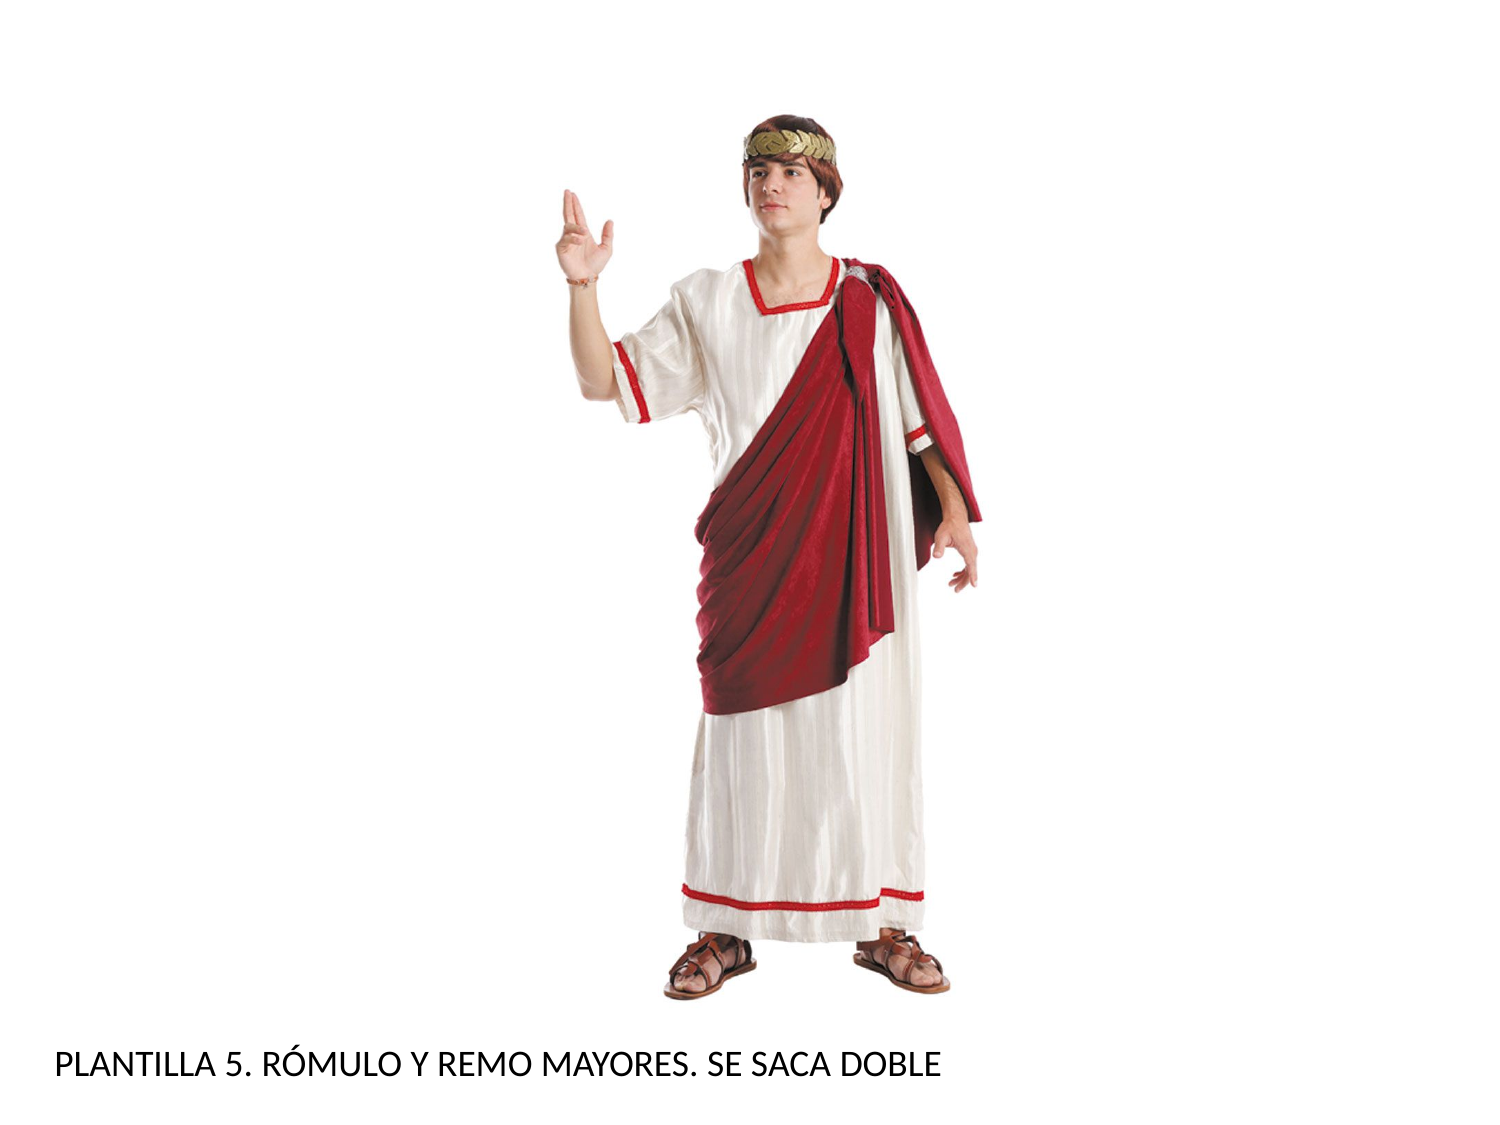

PLANTILLA 5. RÓMULO Y REMO MAYORES. SE SACA DOBLE